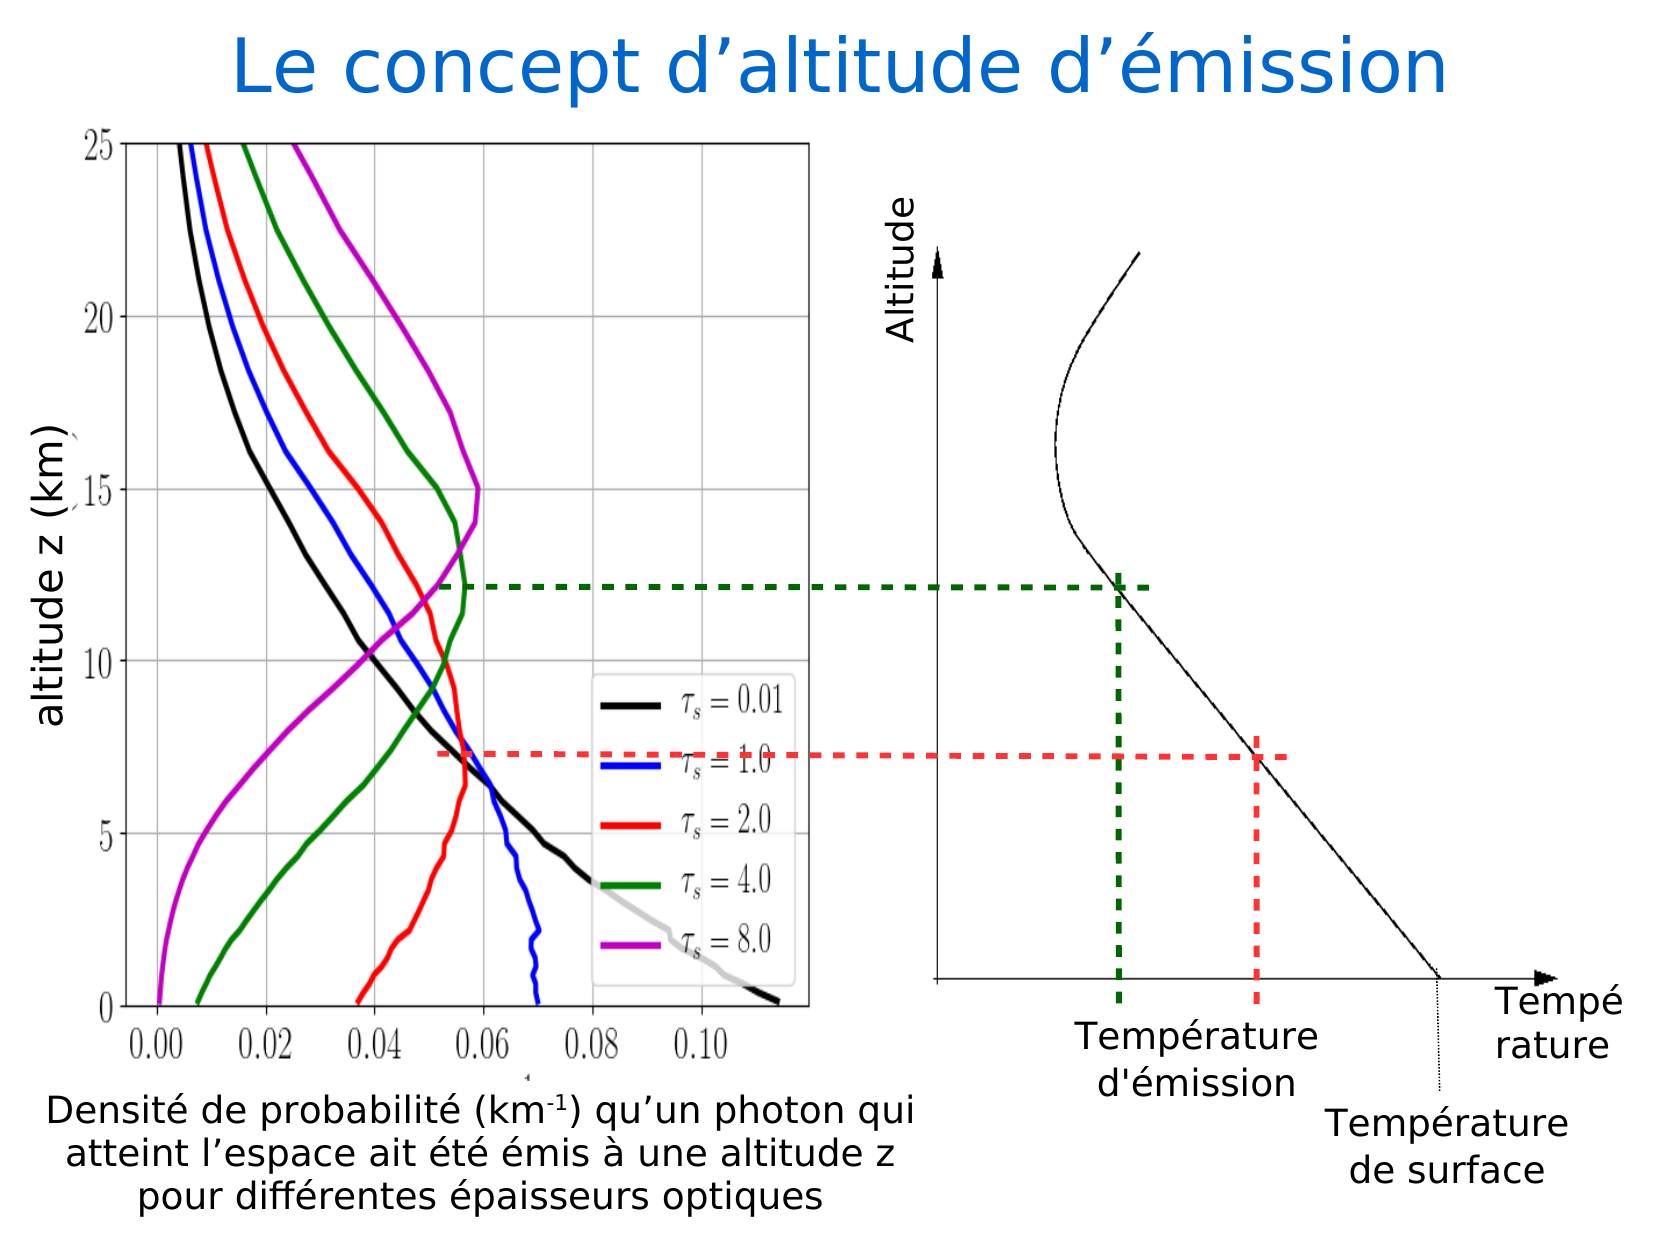

Le concept d’altitude d’émission
Altitude
altitude z (km)
Température
Température
d'émission
Densité de probabilité (km-1) qu’un photon qui atteint l’espace ait été émis à une altitude z pour différentes épaisseurs optiques
Température
de surface